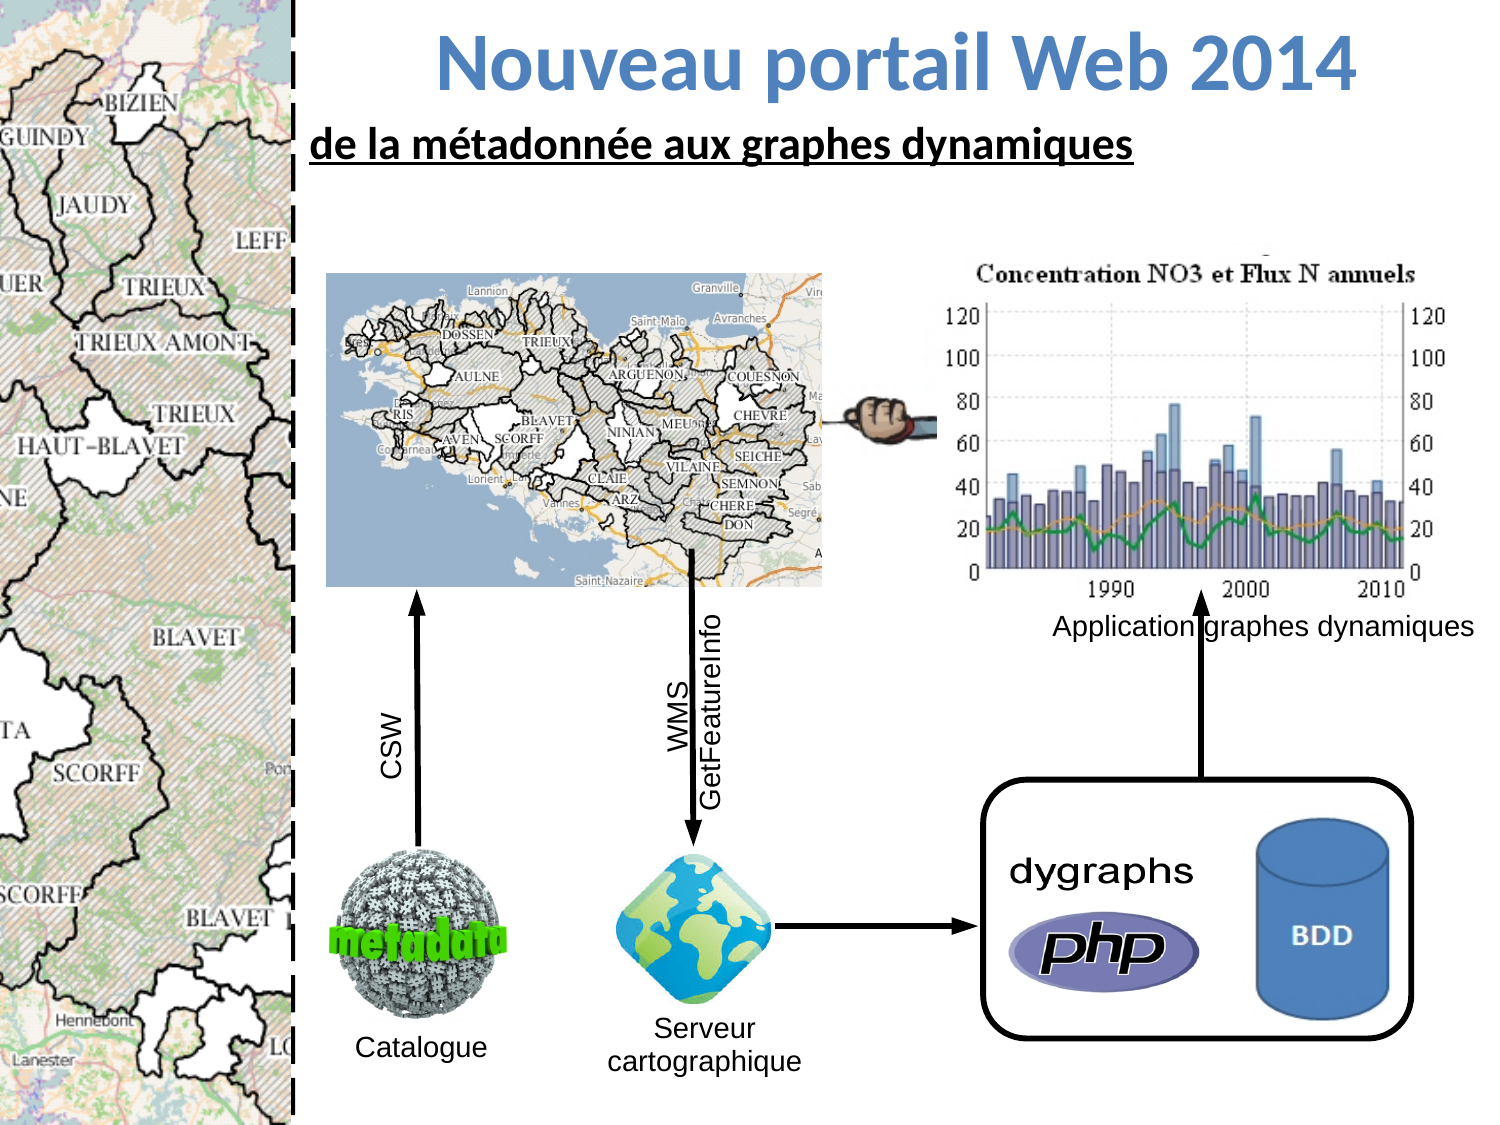

# Nouveau portail Web 2014
de la métadonnée aux graphes dynamiques
SPATIAL
Mr GRAPHE
Application graphes dynamiques
WMS
GetFeatureInfo
CSW
Serveur
cartographique
Catalogue